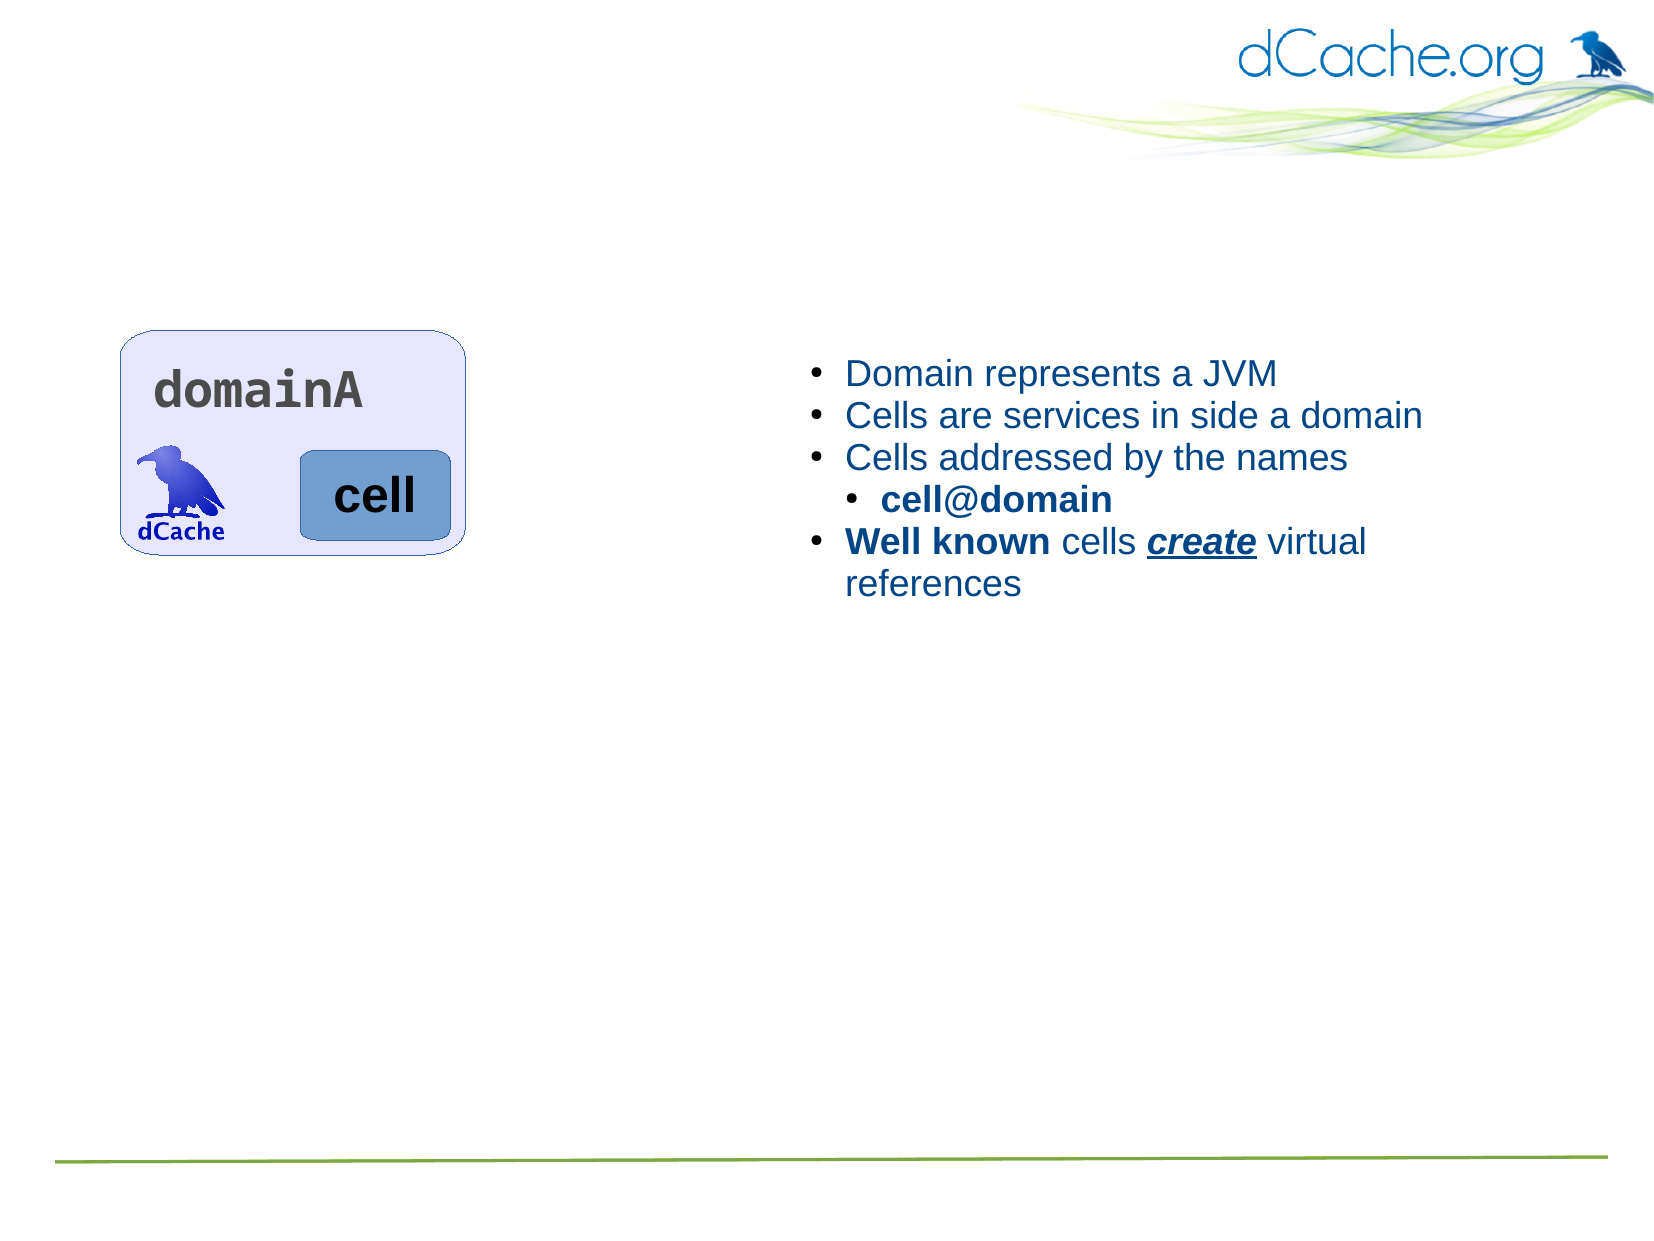

#
domainA
cell
Domain represents a JVM
Cells are services in side a domain
Cells addressed by the names
cell@domain
Well known cells create virtual references